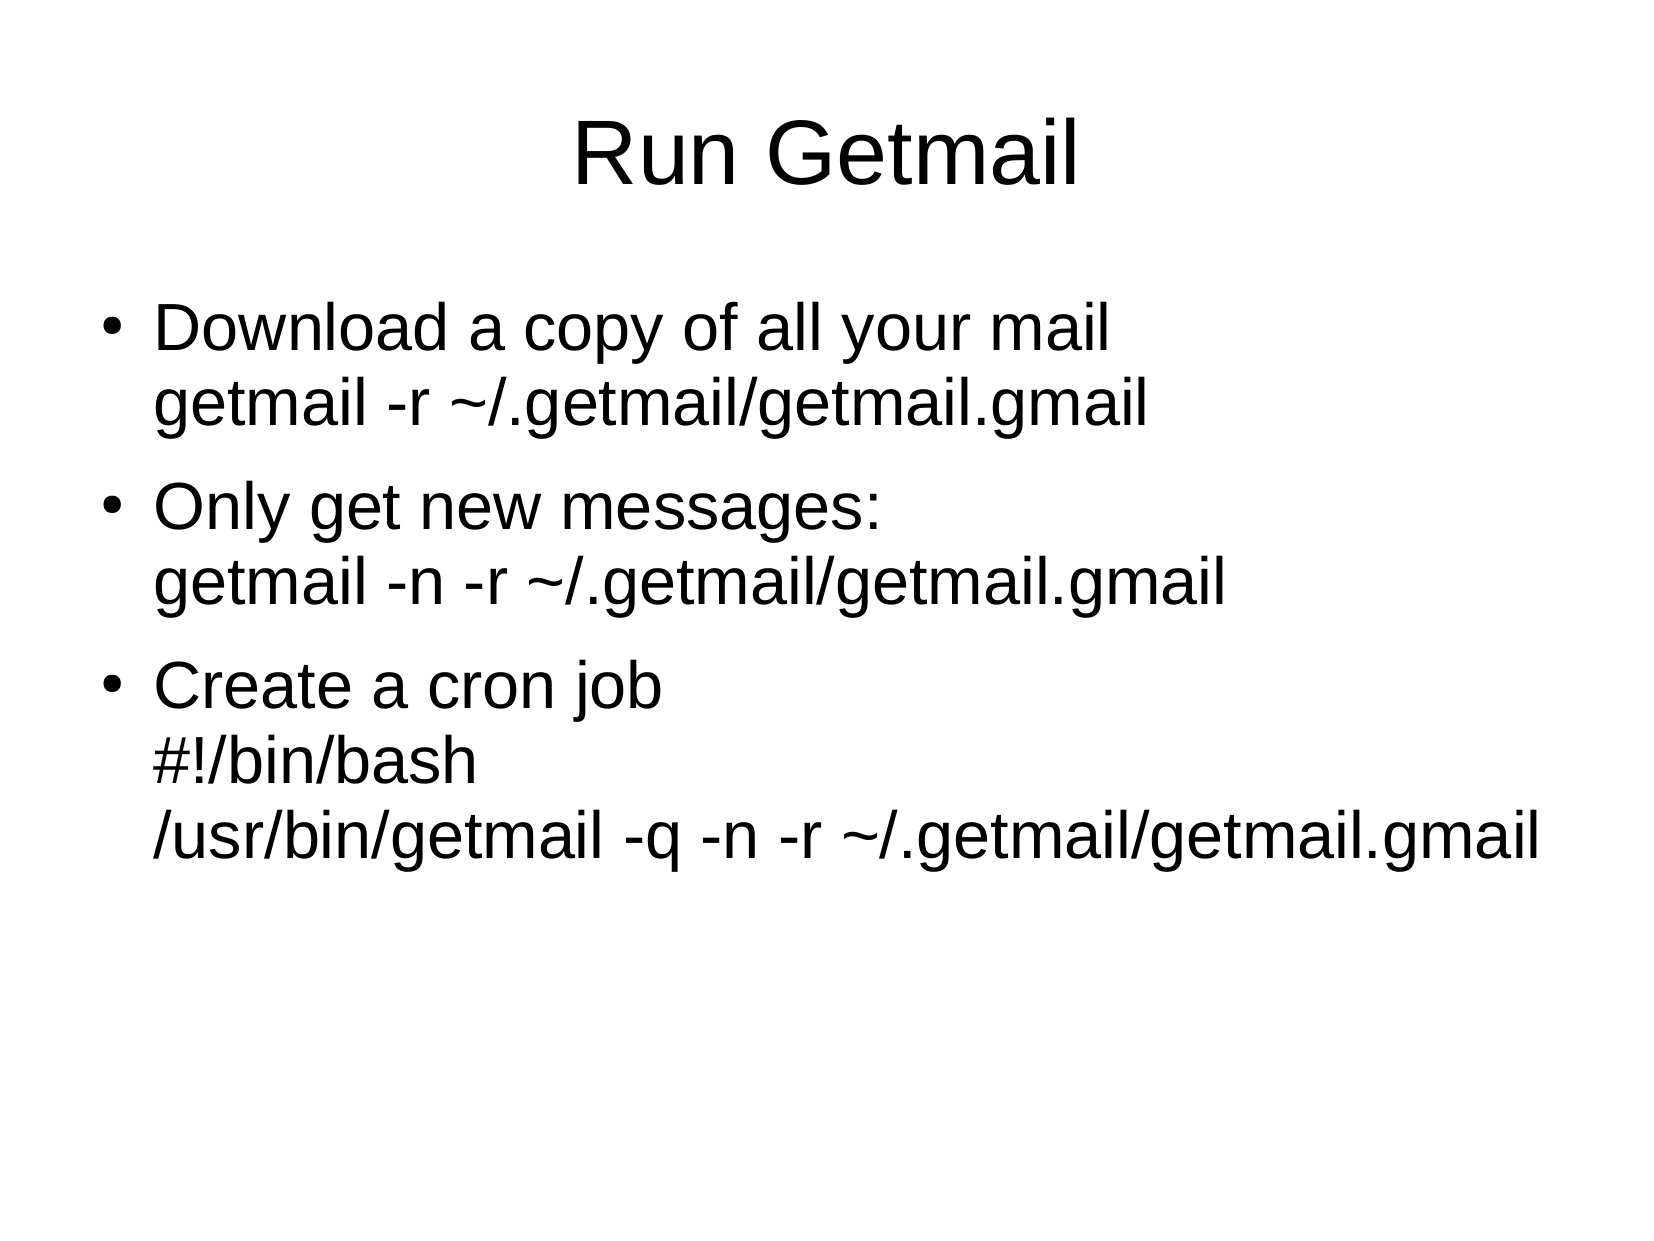

# Run Getmail
Download a copy of all your mail
getmail -r ~/.getmail/getmail.gmail
Only get new messages:
getmail -n -r ~/.getmail/getmail.gmail
Create a cron job
#!/bin/bash
/usr/bin/getmail -q -n -r ~/.getmail/getmail.gmail